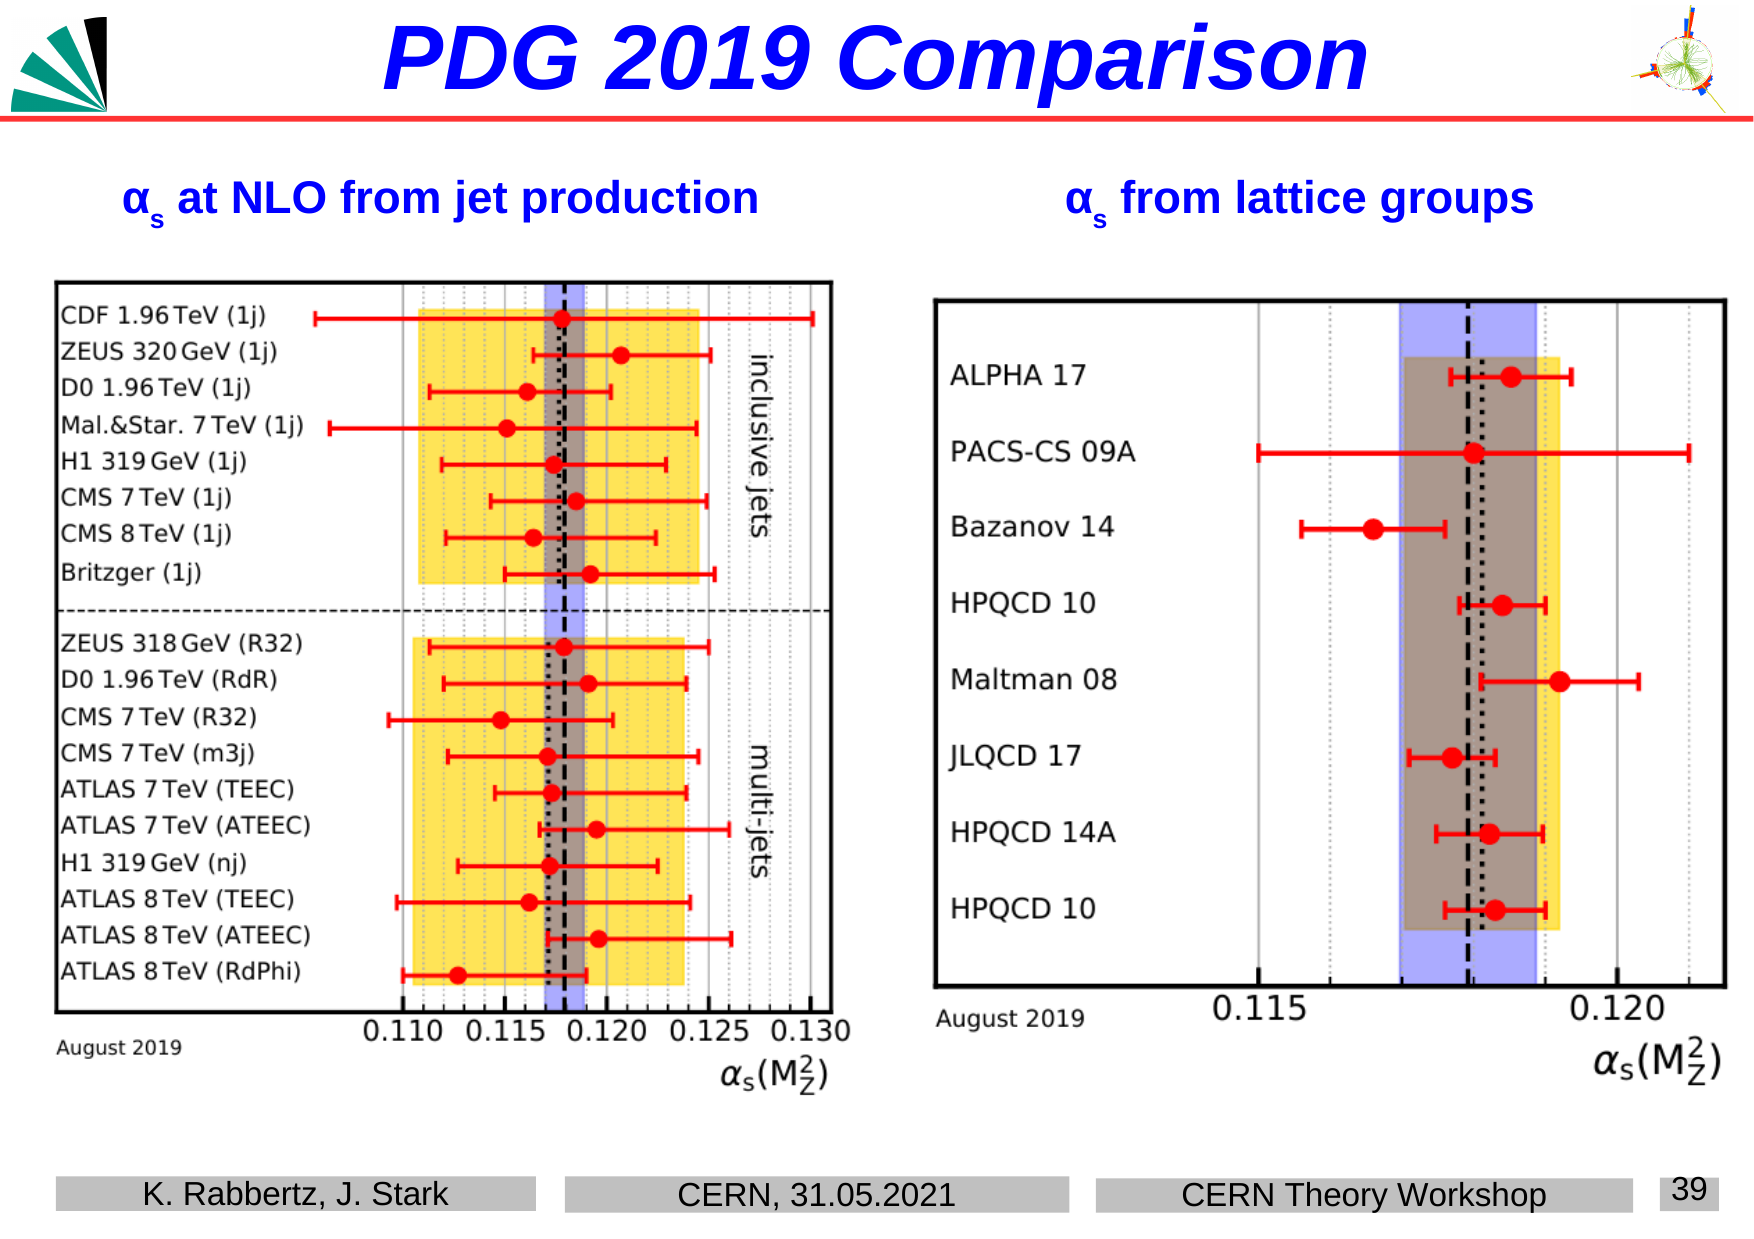

# PDG 2019 Comparison
αs at NLO from jet production
αs from lattice groups